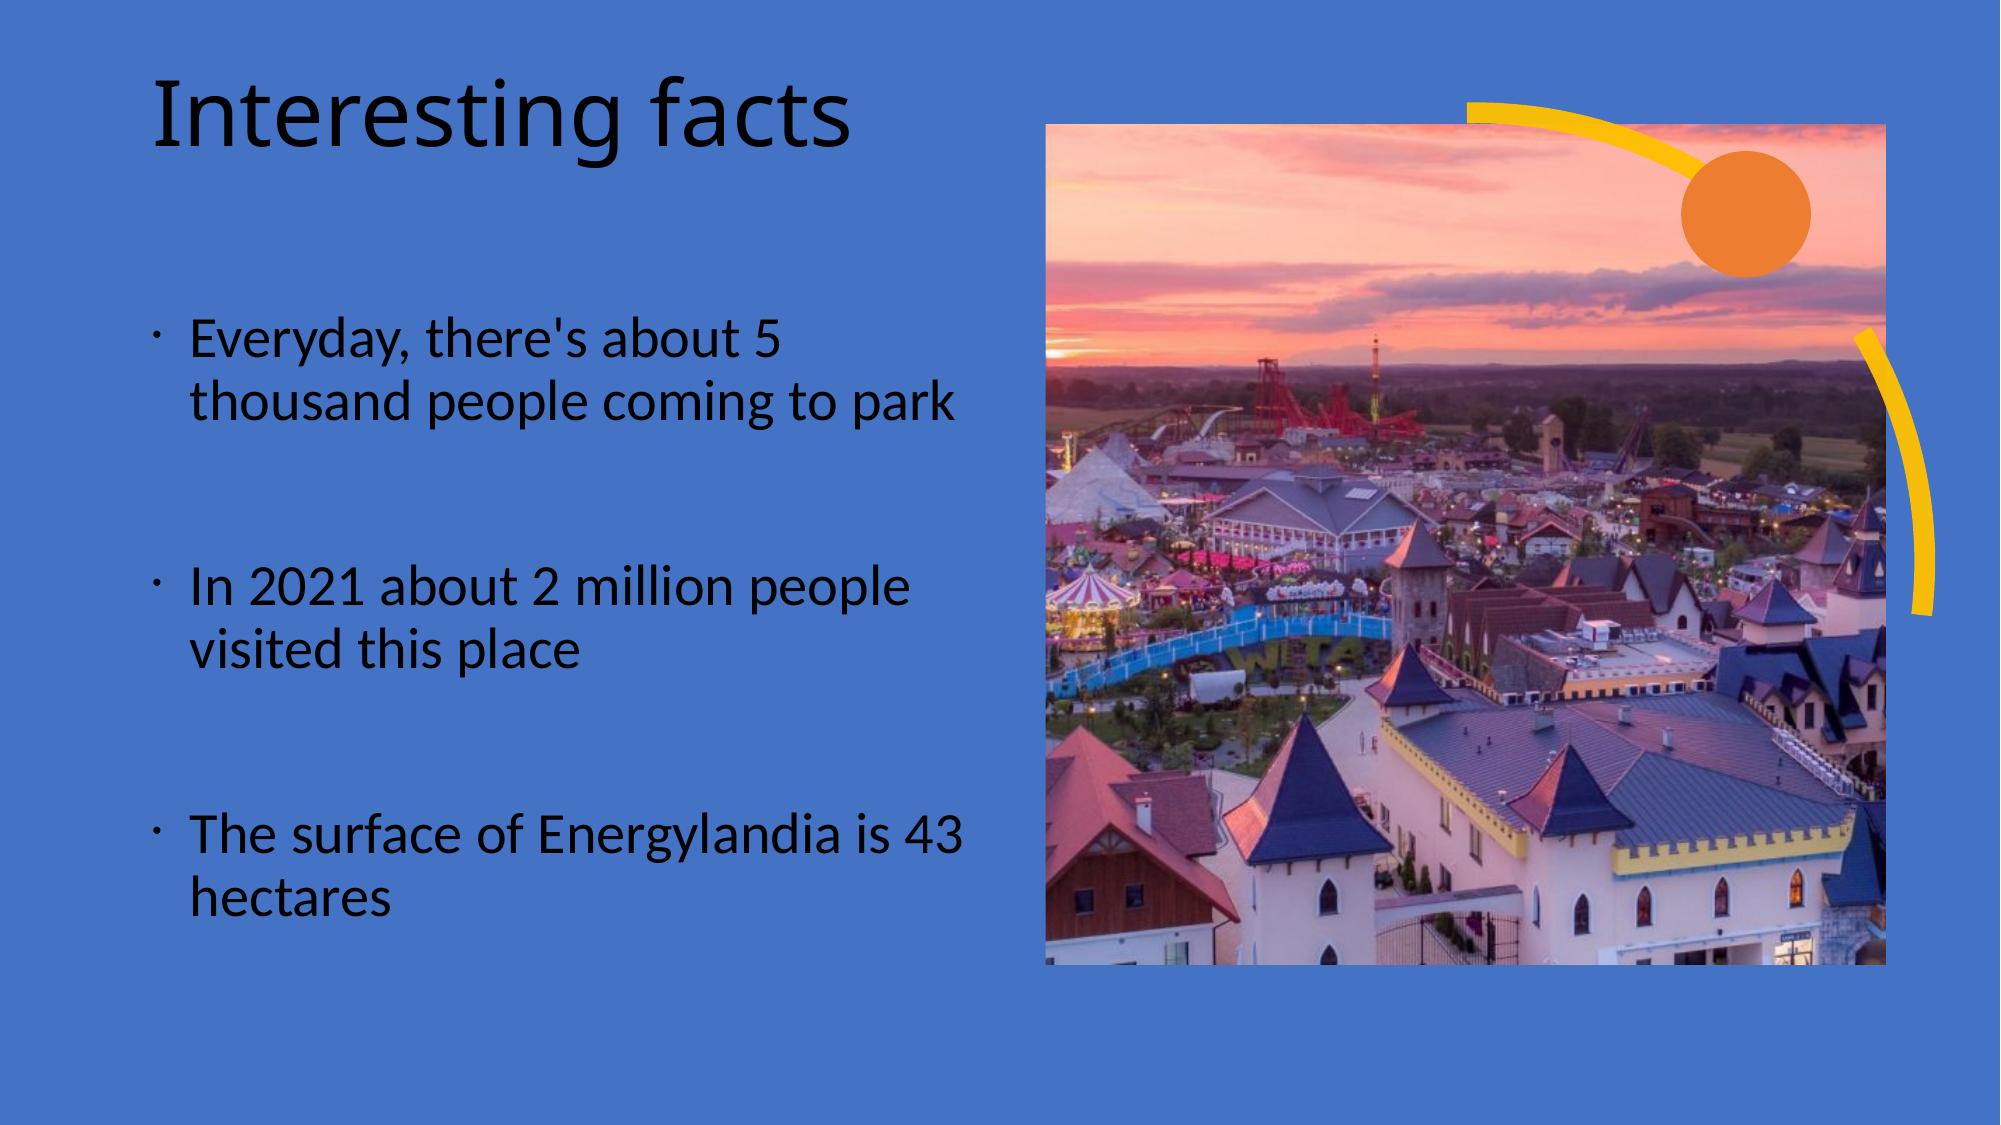

# Interesting facts
Everyday, there's about 5 thousand people coming to park
In 2021 about 2 million people visited this place
The surface of Energylandia is 43 hectares